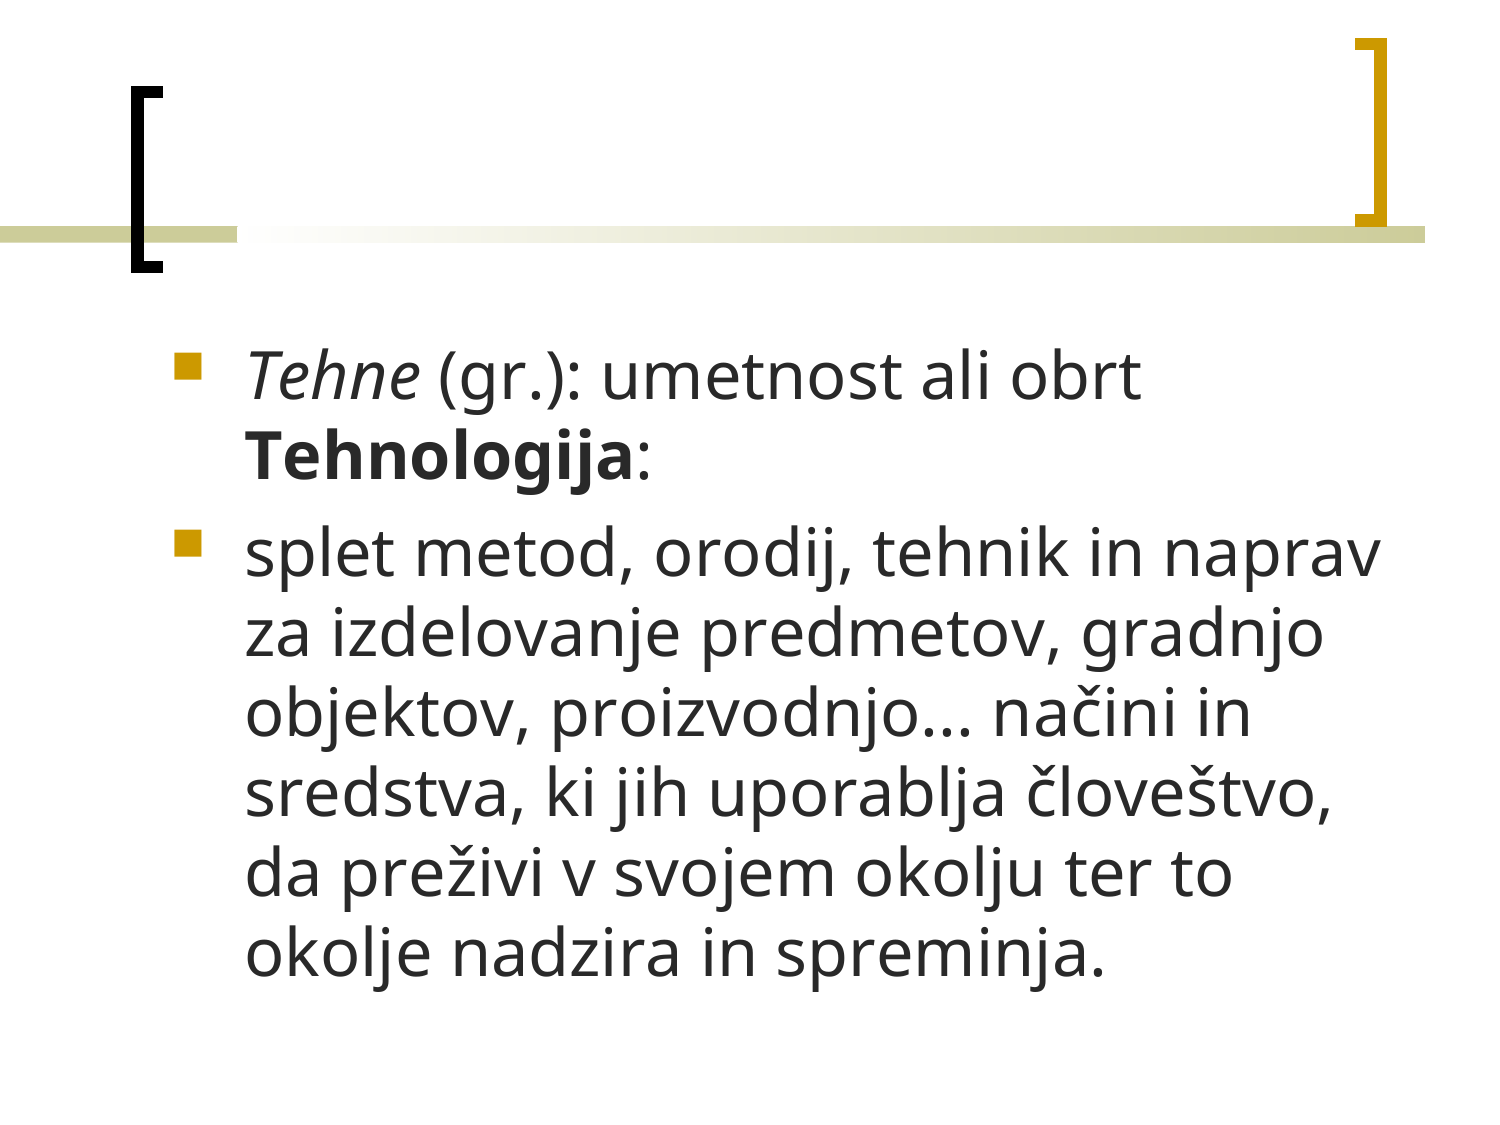

# Tehne (gr.): umetnost ali obrt Tehnologija:
splet metod, orodij, tehnik in naprav
za izdelovanje predmetov, gradnjo objektov, proizvodnjo... načini in sredstva, ki jih uporablja človeštvo, da preživi v svojem okolju ter to okolje nadzira in spreminja.